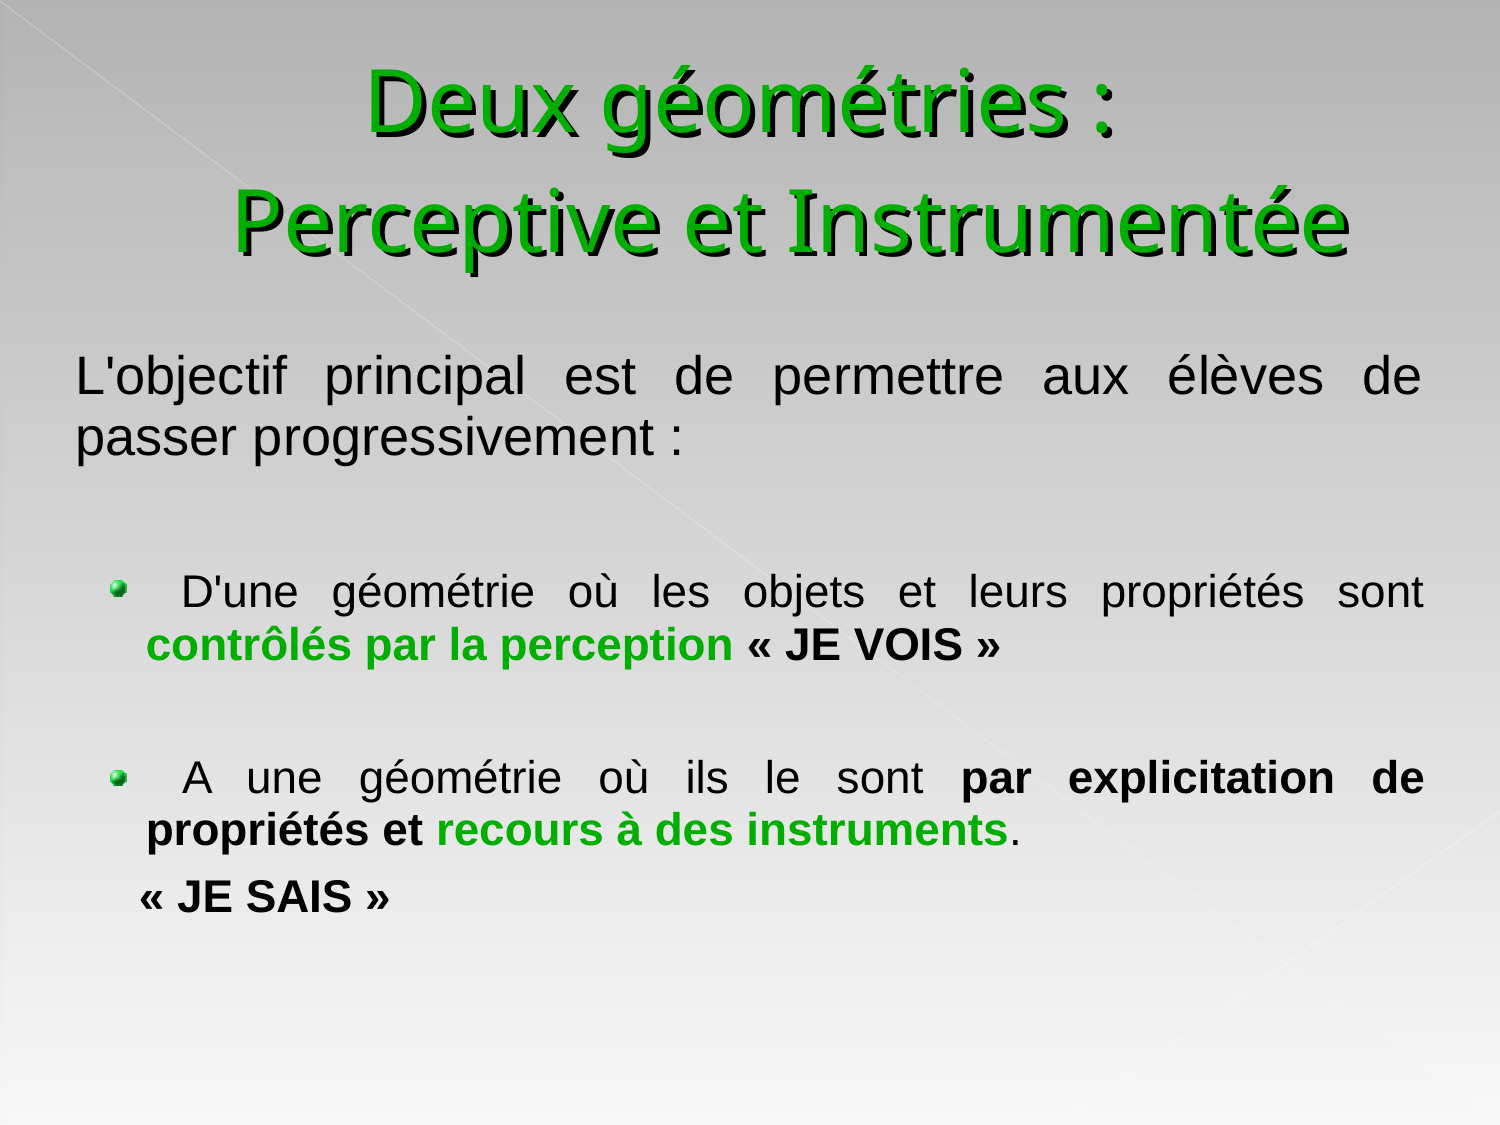

# Deux géométries : Perceptive et Instrumentée
L'objectif principal est de permettre aux élèves de passer progressivement :
 D'une géométrie où les objets et leurs propriétés sont contrôlés par la perception « JE VOIS »
 A une géométrie où ils le sont par explicitation de propriétés et recours à des instruments.
 « JE SAIS »